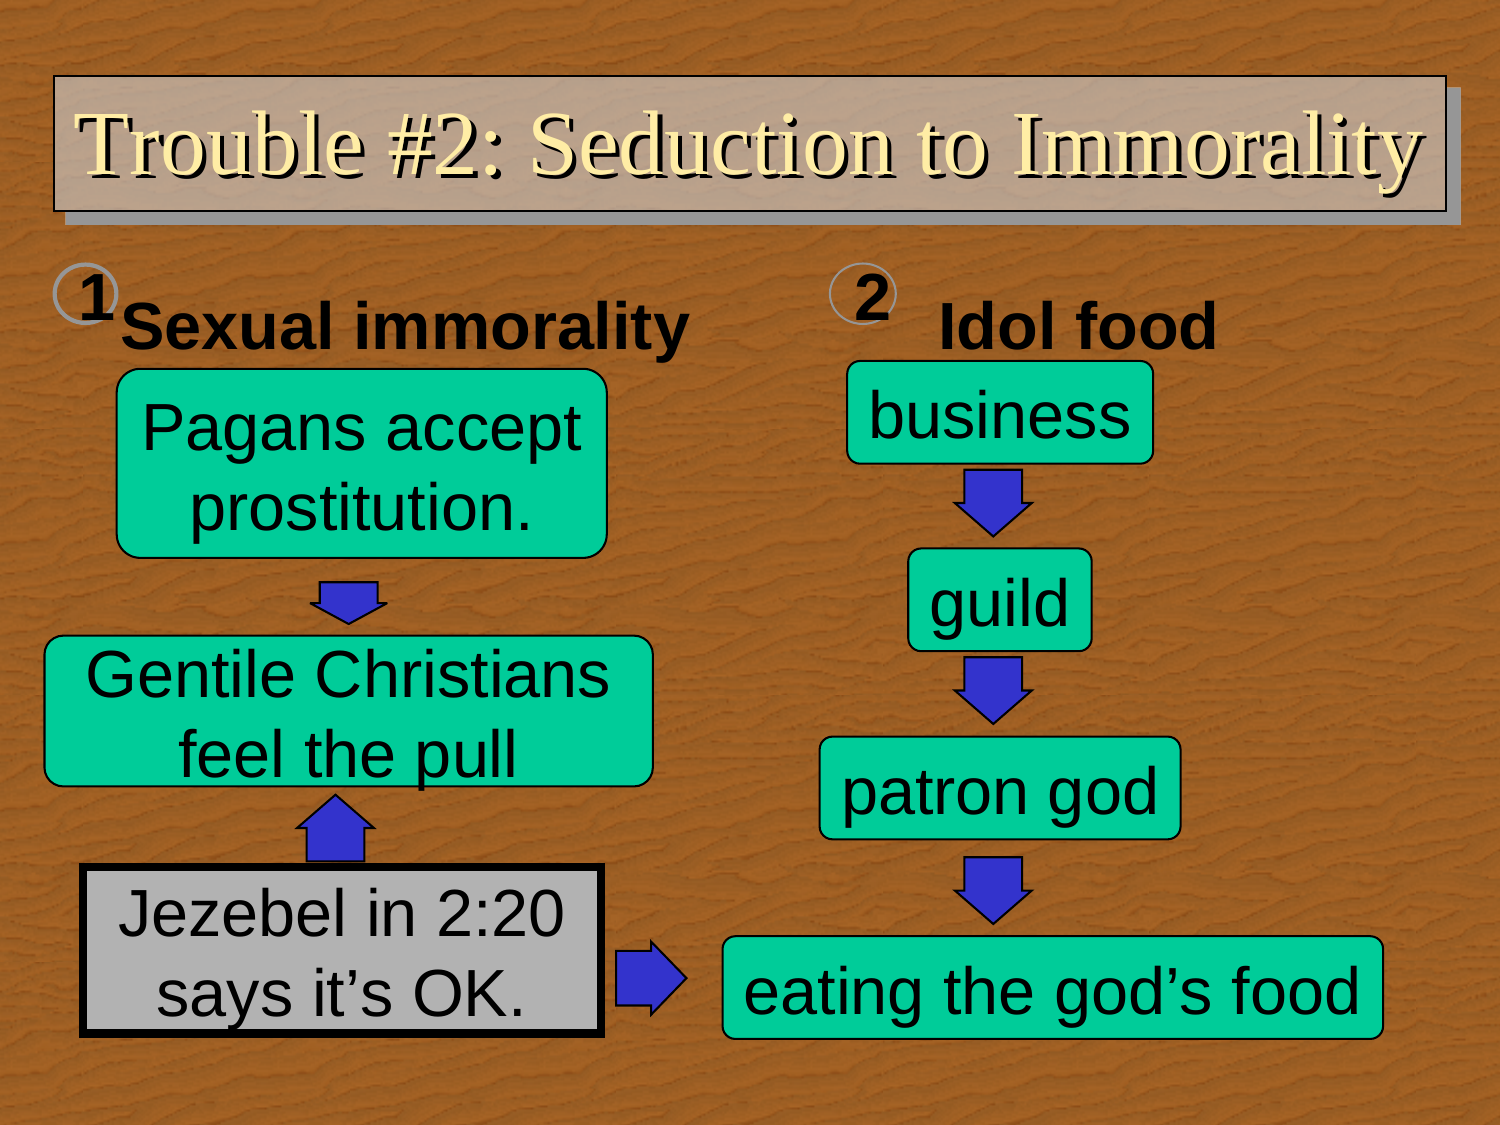

# Trouble #2: Seduction to Immorality
2
1
Sexual immorality
Idol food
business
Pagans accept
prostitution.
guild
Gentile Christians
feel the pull
patron god
Jezebel in 2:20
says it’s OK.
eating the god’s food